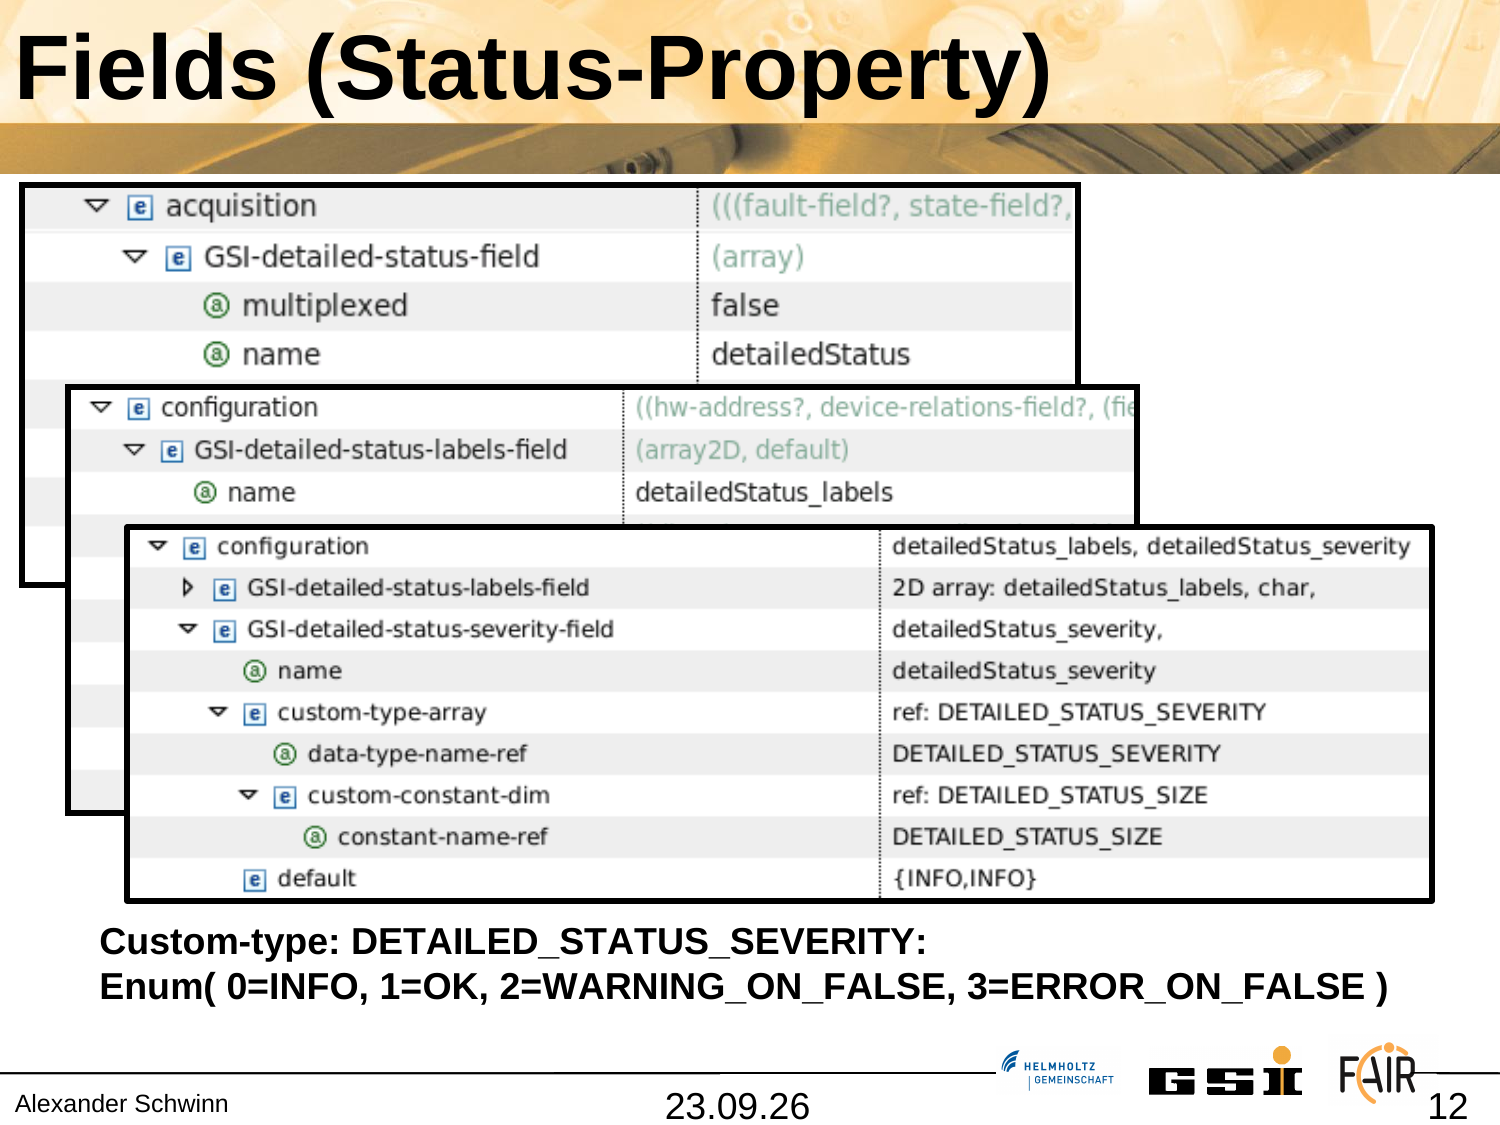

# Fields (Status-Property)
Custom-type: DETAILED_STATUS_SEVERITY:
Enum( 0=INFO, 1=OK, 2=WARNING_ON_FALSE, 3=ERROR_ON_FALSE )
12